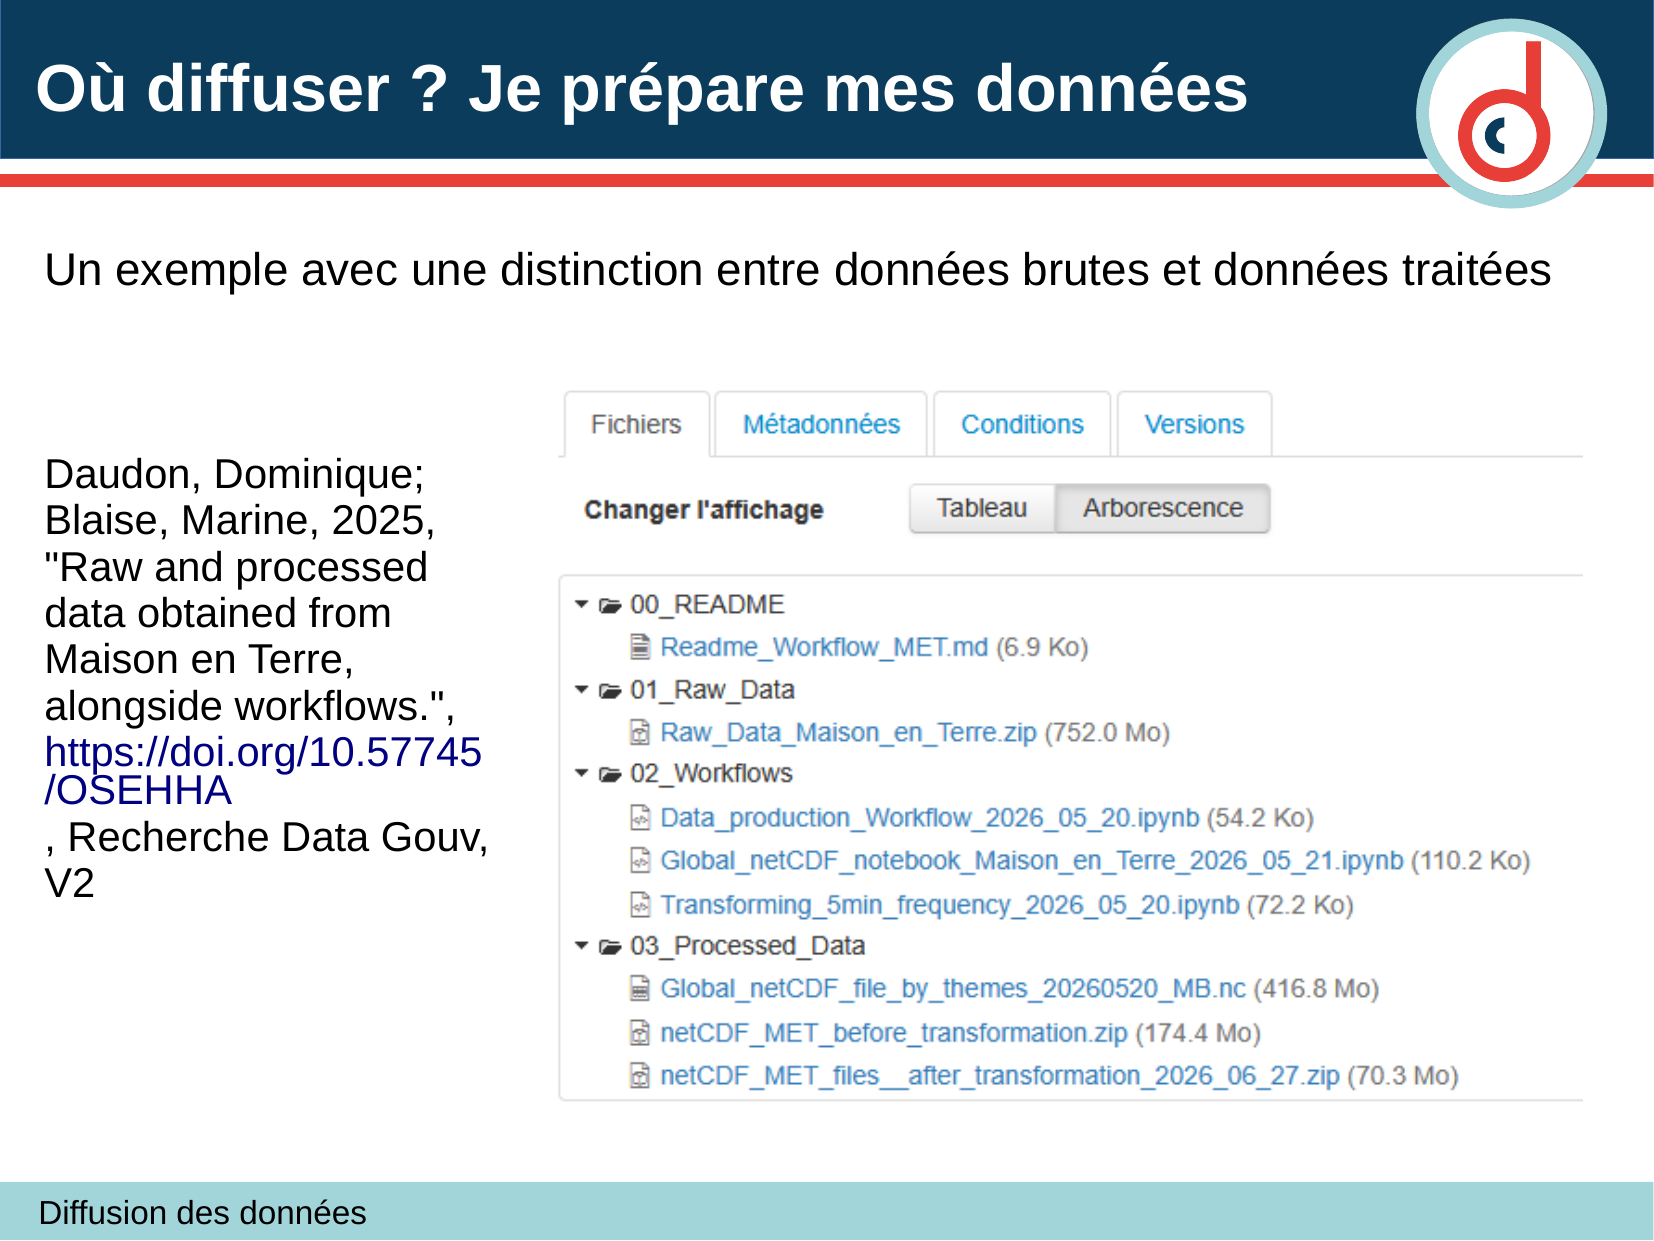

# Où diffuser ? Je prépare mes données
Un exemple avec une distinction entre données brutes et données traitées
Daudon, Dominique; Blaise, Marine, 2025, "Raw and processed data obtained from Maison en Terre, alongside workflows.", https://doi.org/10.57745/OSEHHA, Recherche Data Gouv, V2
Diffusion des données